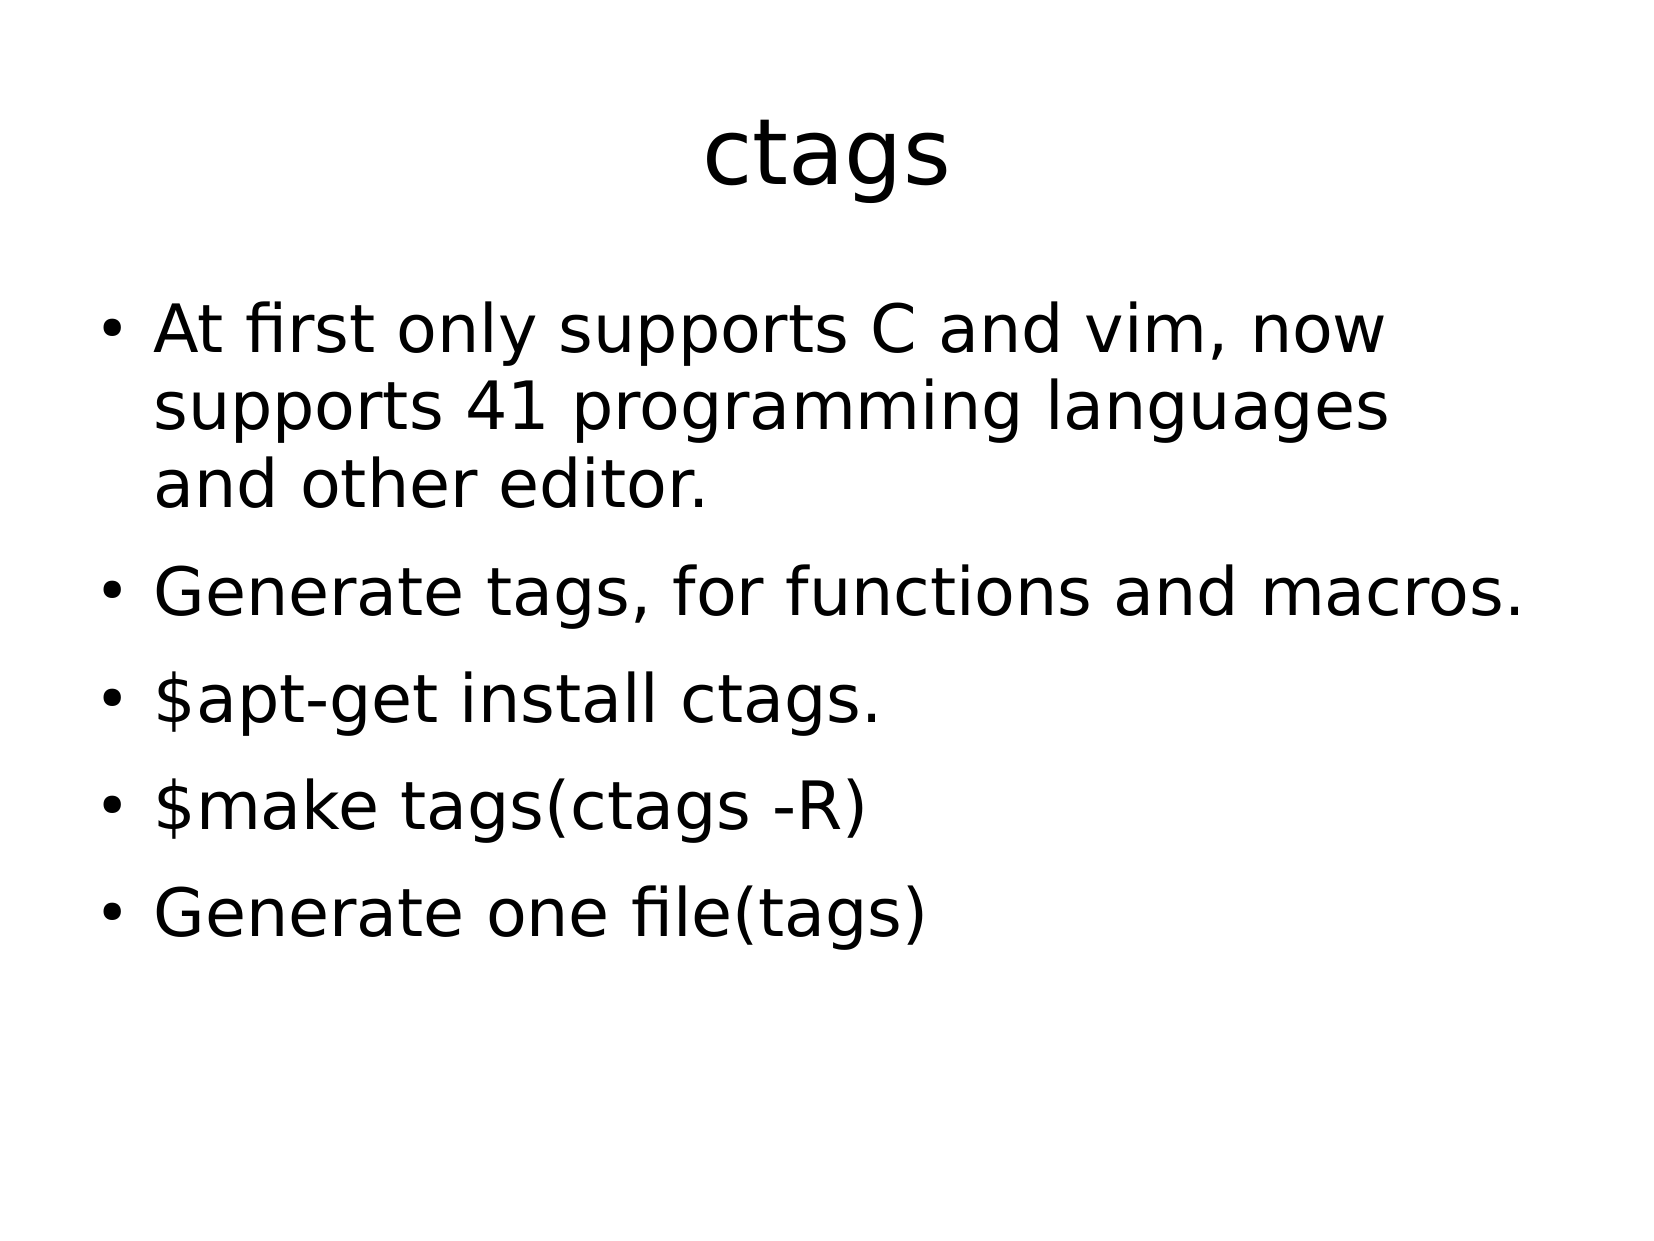

# ctags
At first only supports C and vim, now supports 41 programming languages and other editor.
Generate tags, for functions and macros.
$apt-get install ctags.
$make tags(ctags -R)
Generate one file(tags)